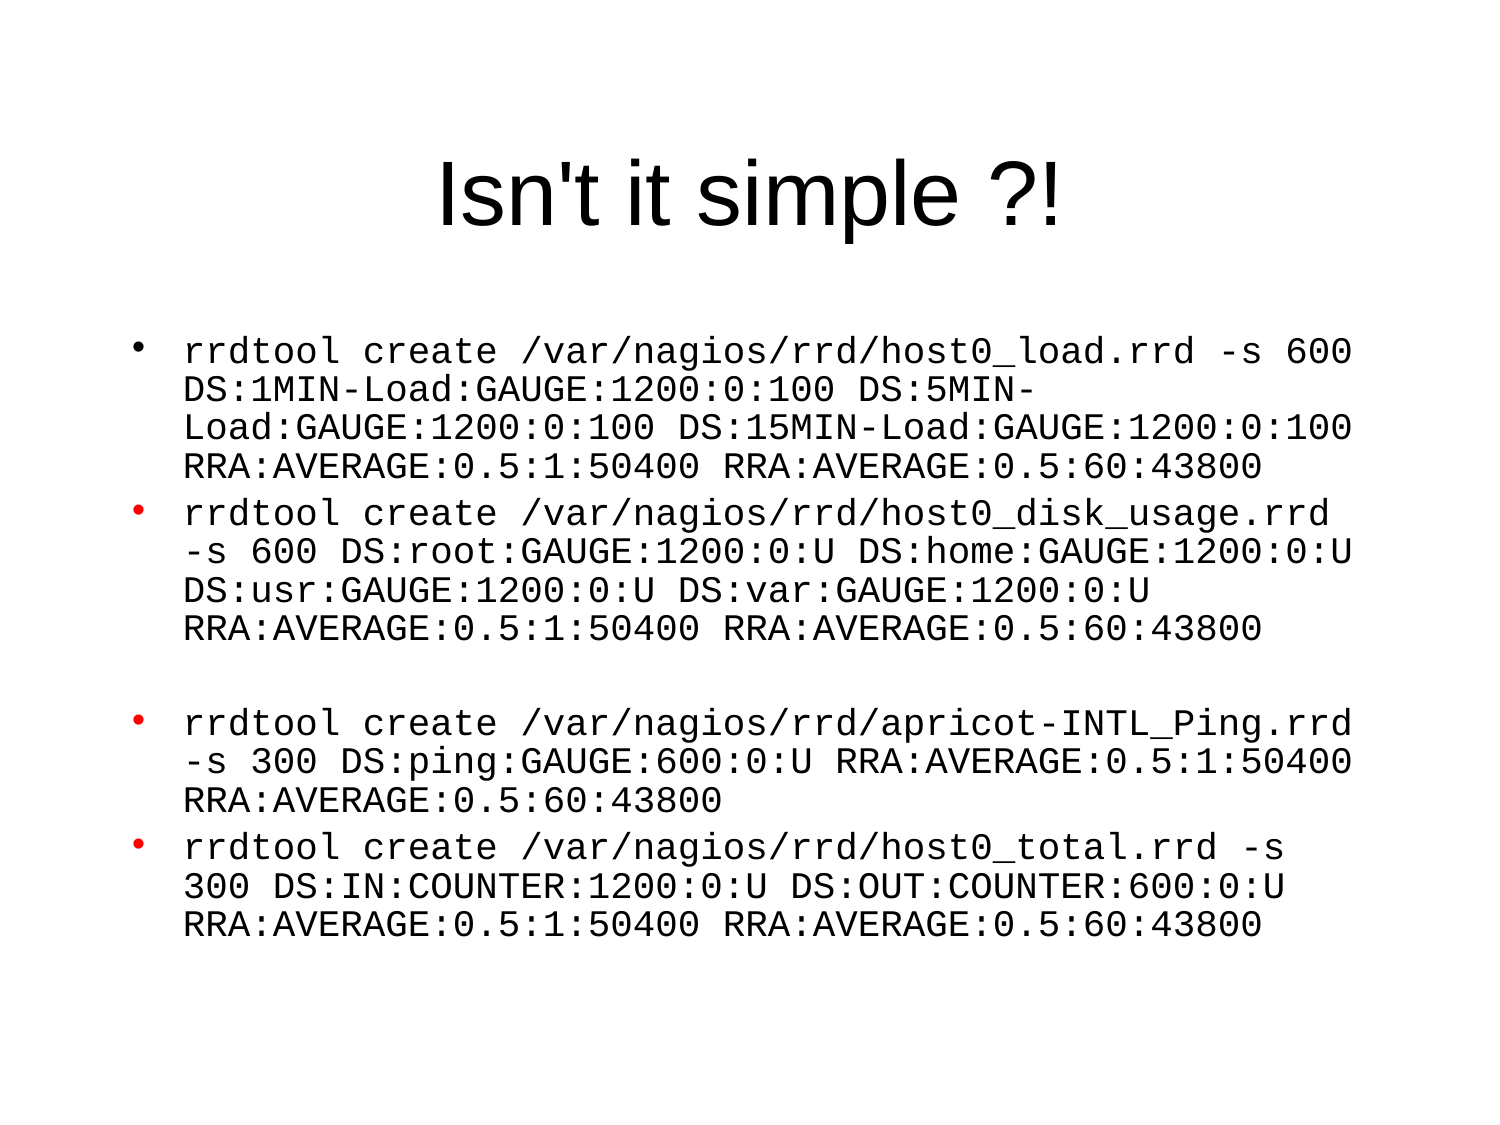

# Isn't it simple ?!
rrdtool create /var/nagios/rrd/host0_load.rrd -s 600 DS:1MIN-Load:GAUGE:1200:0:100 DS:5MIN-Load:GAUGE:1200:0:100 DS:15MIN-Load:GAUGE:1200:0:100 RRA:AVERAGE:0.5:1:50400 RRA:AVERAGE:0.5:60:43800
rrdtool create /var/nagios/rrd/host0_disk_usage.rrd -s 600 DS:root:GAUGE:1200:0:U DS:home:GAUGE:1200:0:U DS:usr:GAUGE:1200:0:U DS:var:GAUGE:1200:0:U RRA:AVERAGE:0.5:1:50400 RRA:AVERAGE:0.5:60:43800
rrdtool create /var/nagios/rrd/apricot-INTL_Ping.rrd -s 300 DS:ping:GAUGE:600:0:U RRA:AVERAGE:0.5:1:50400 RRA:AVERAGE:0.5:60:43800
rrdtool create /var/nagios/rrd/host0_total.rrd -s 300 DS:IN:COUNTER:1200:0:U DS:OUT:COUNTER:600:0:U RRA:AVERAGE:0.5:1:50400 RRA:AVERAGE:0.5:60:43800